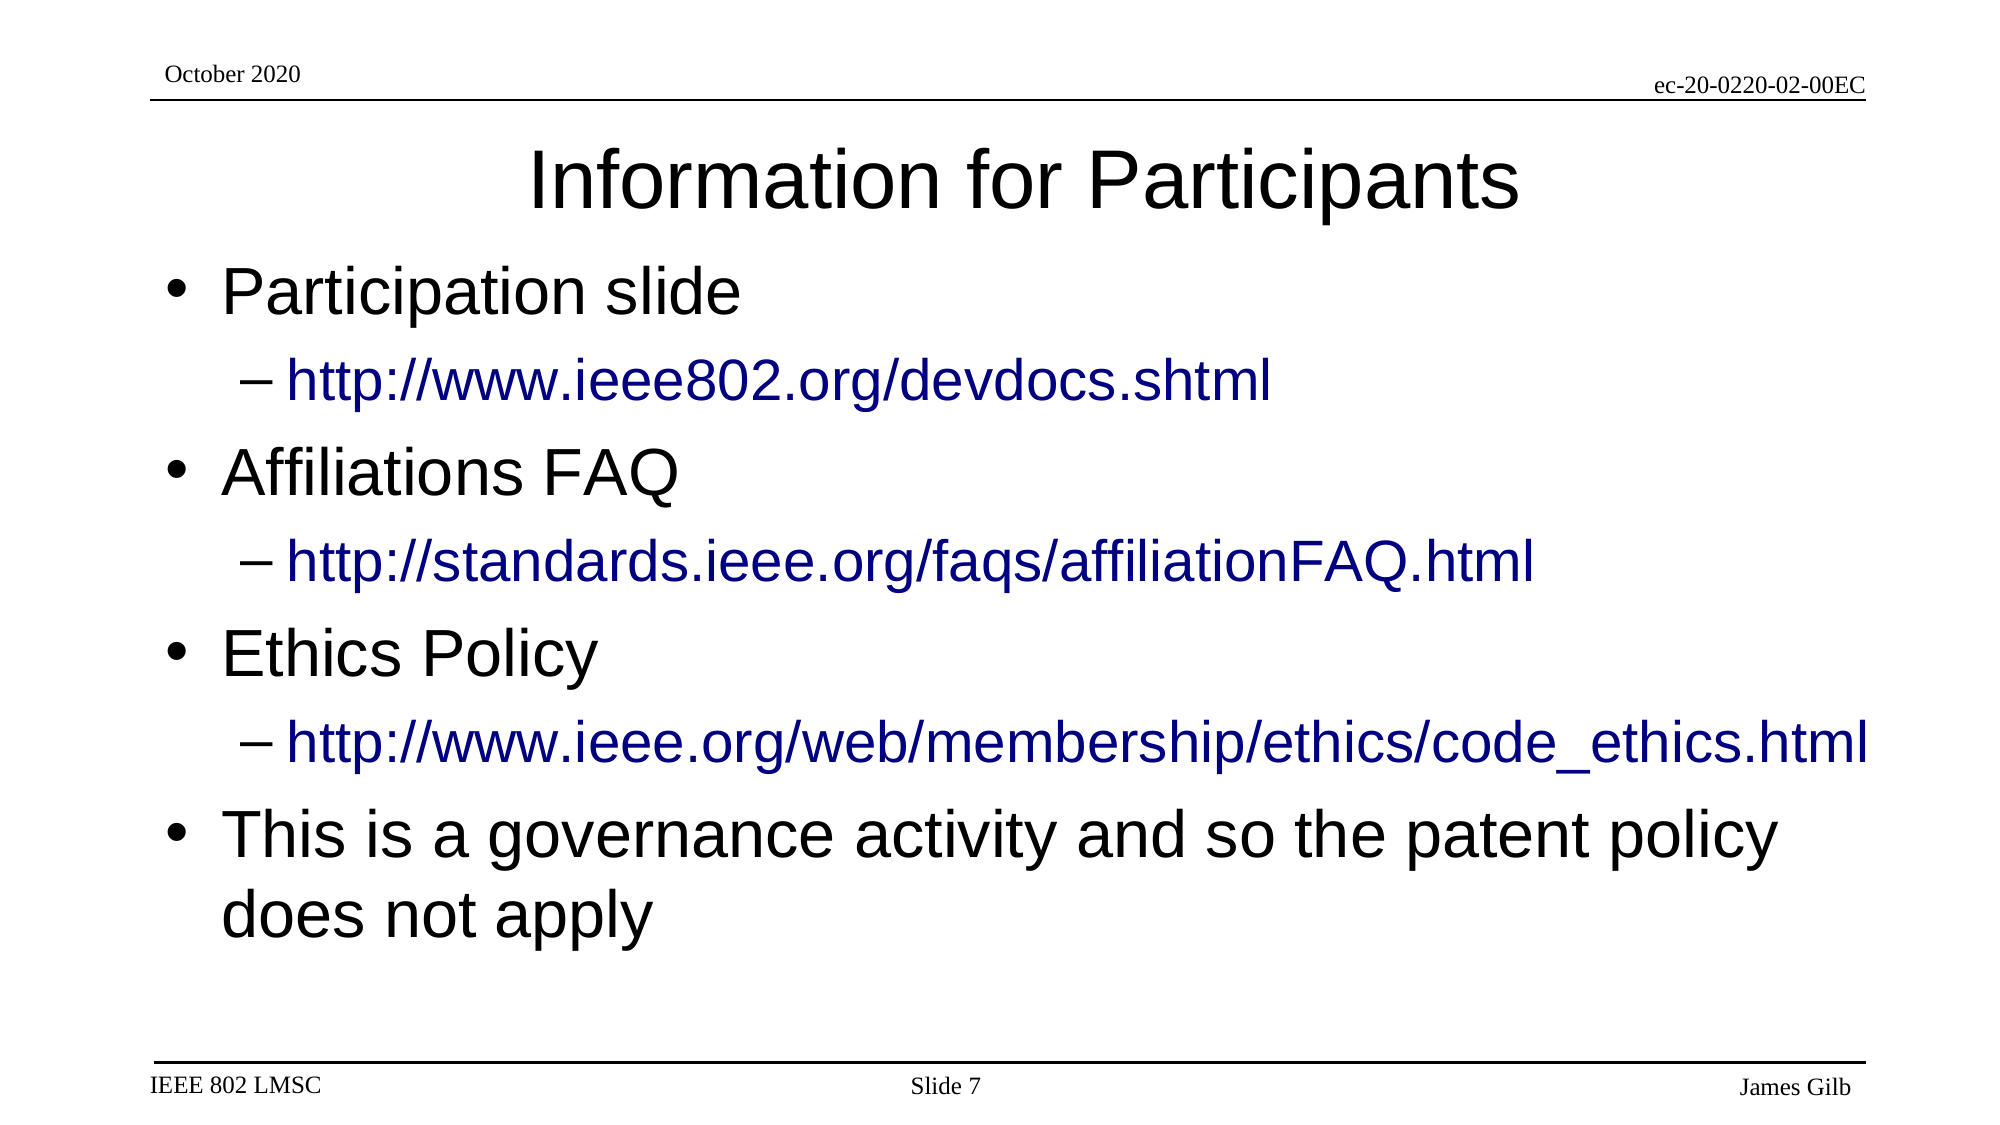

# Information for Participants
Participation slide
http://www.ieee802.org/devdocs.shtml
Affiliations FAQ
http://standards.ieee.org/faqs/affiliationFAQ.html
Ethics Policy
http://www.ieee.org/web/membership/ethics/code_ethics.html
This is a governance activity and so the patent policy does not apply
7